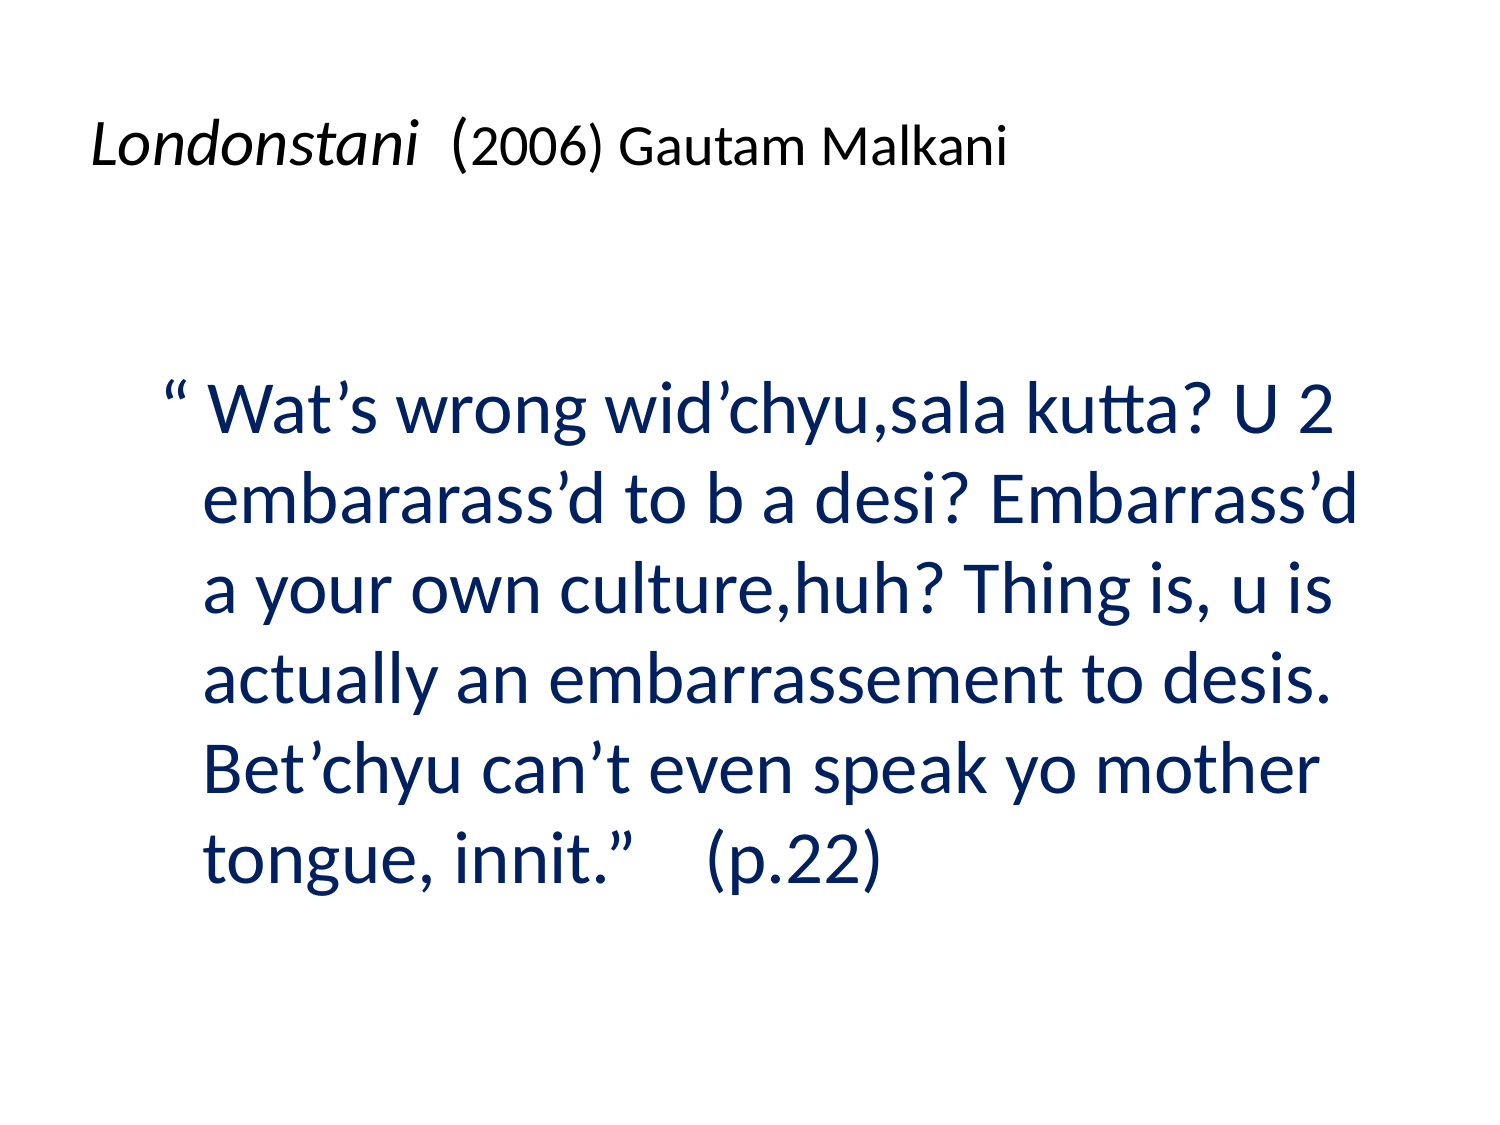

Londonstani (2006) Gautam Malkani
# “ Wat’s wrong wid’chyu,sala kutta? U 2 embararass’d to b a desi? Embarrass’d a your own culture,huh? Thing is, u is actually an embarrassement to desis. Bet’chyu can’t even speak yo mother tongue, innit.” (p.22)